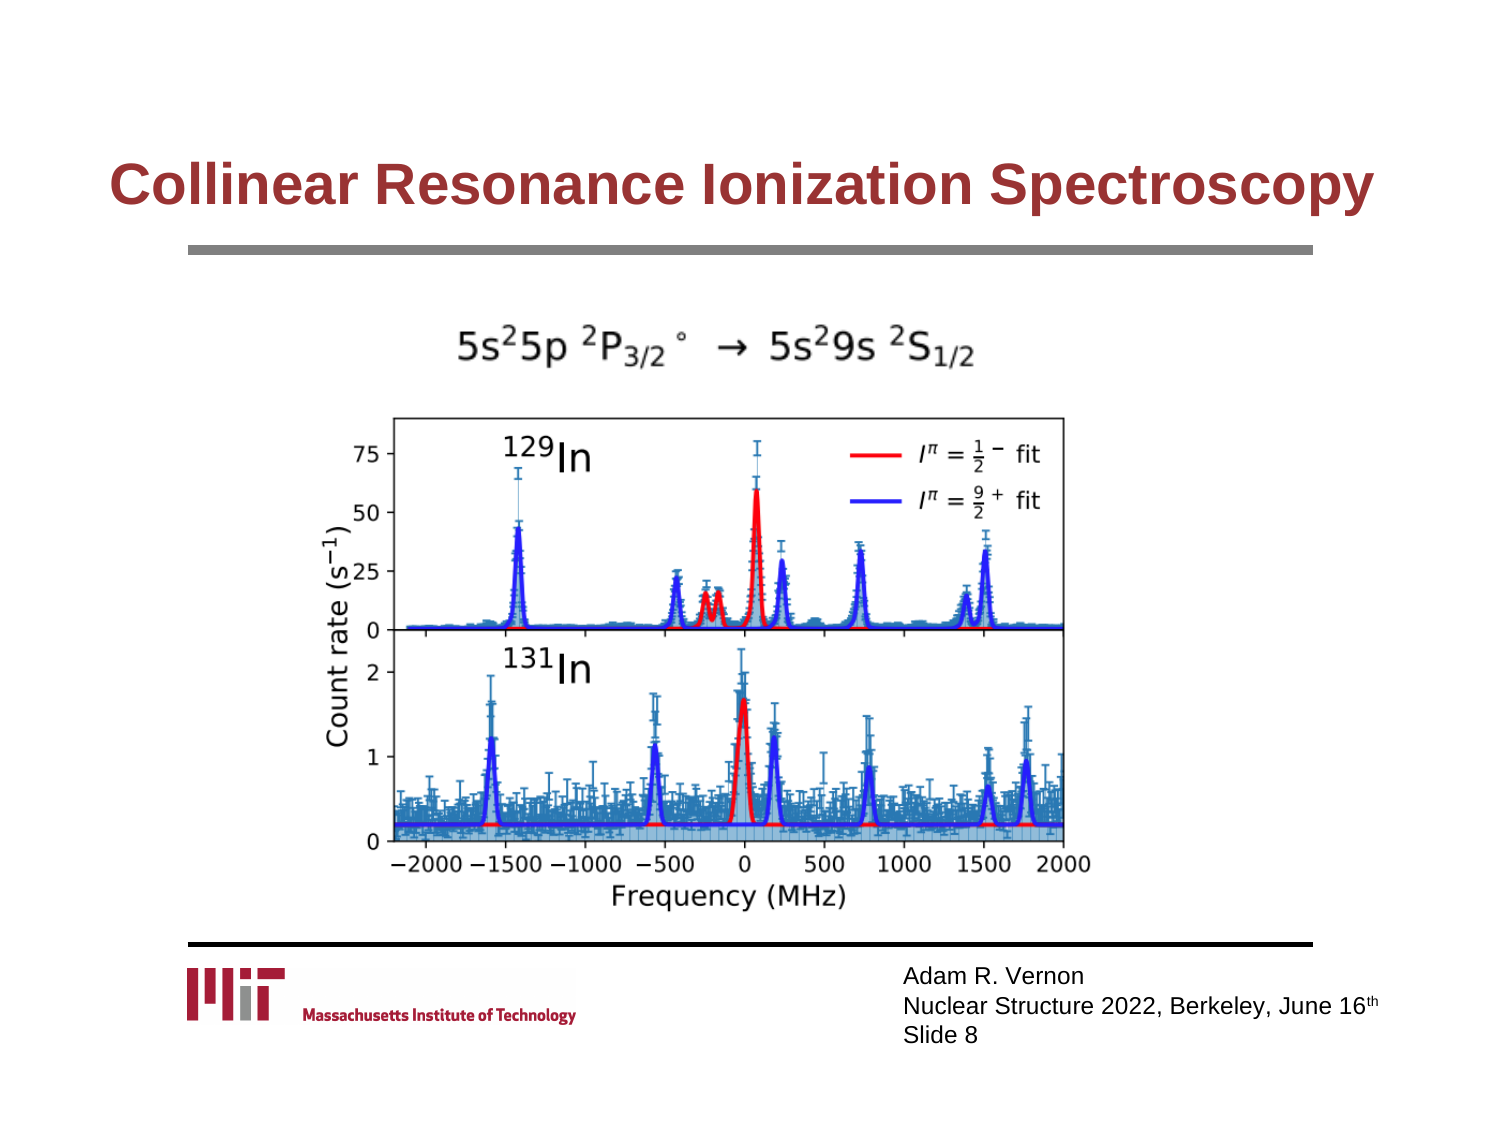

# Collinear Resonance Ionization Spectroscopy
Adam R. Vernon
Nuclear Structure 2022, Berkeley, June 16th
Slide 8